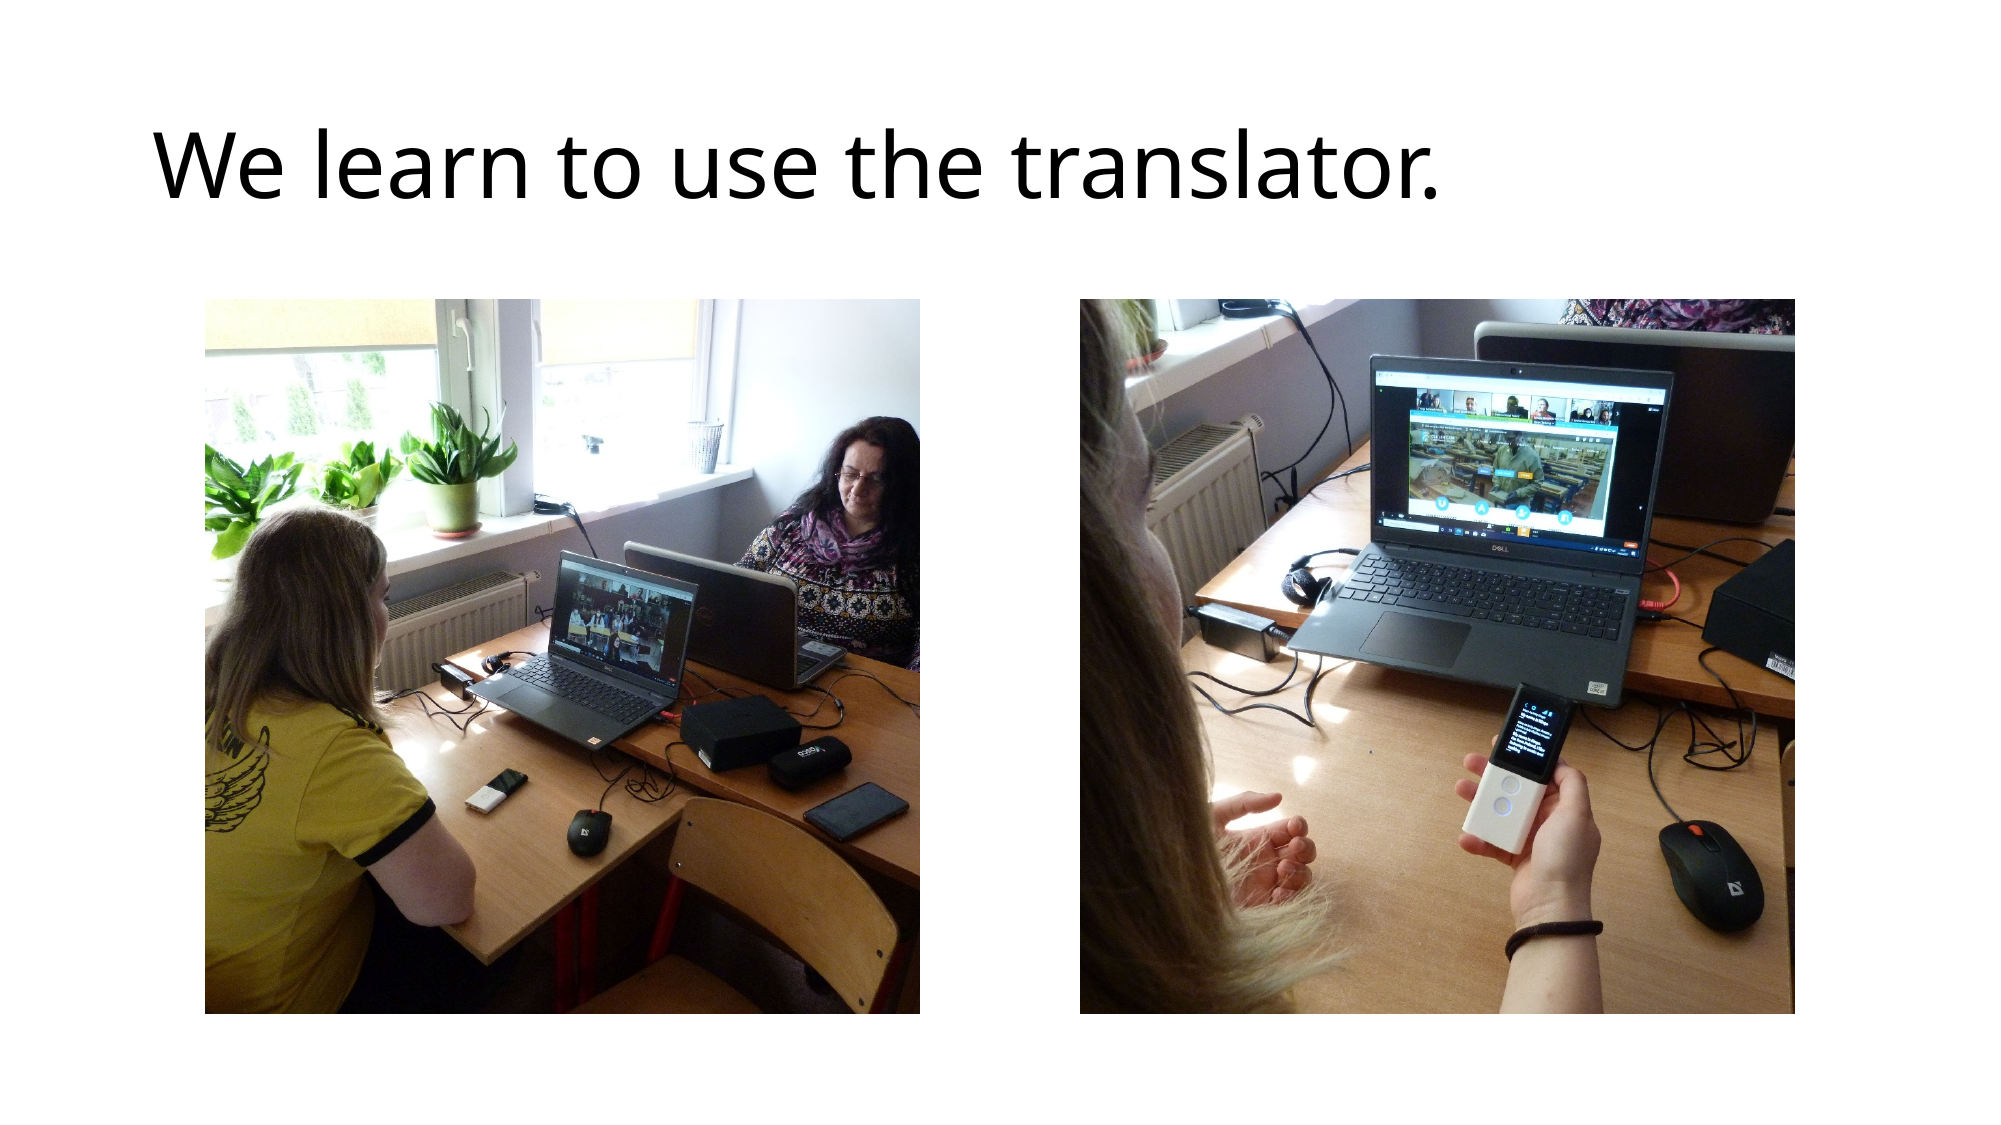

# We learn to use the translator.